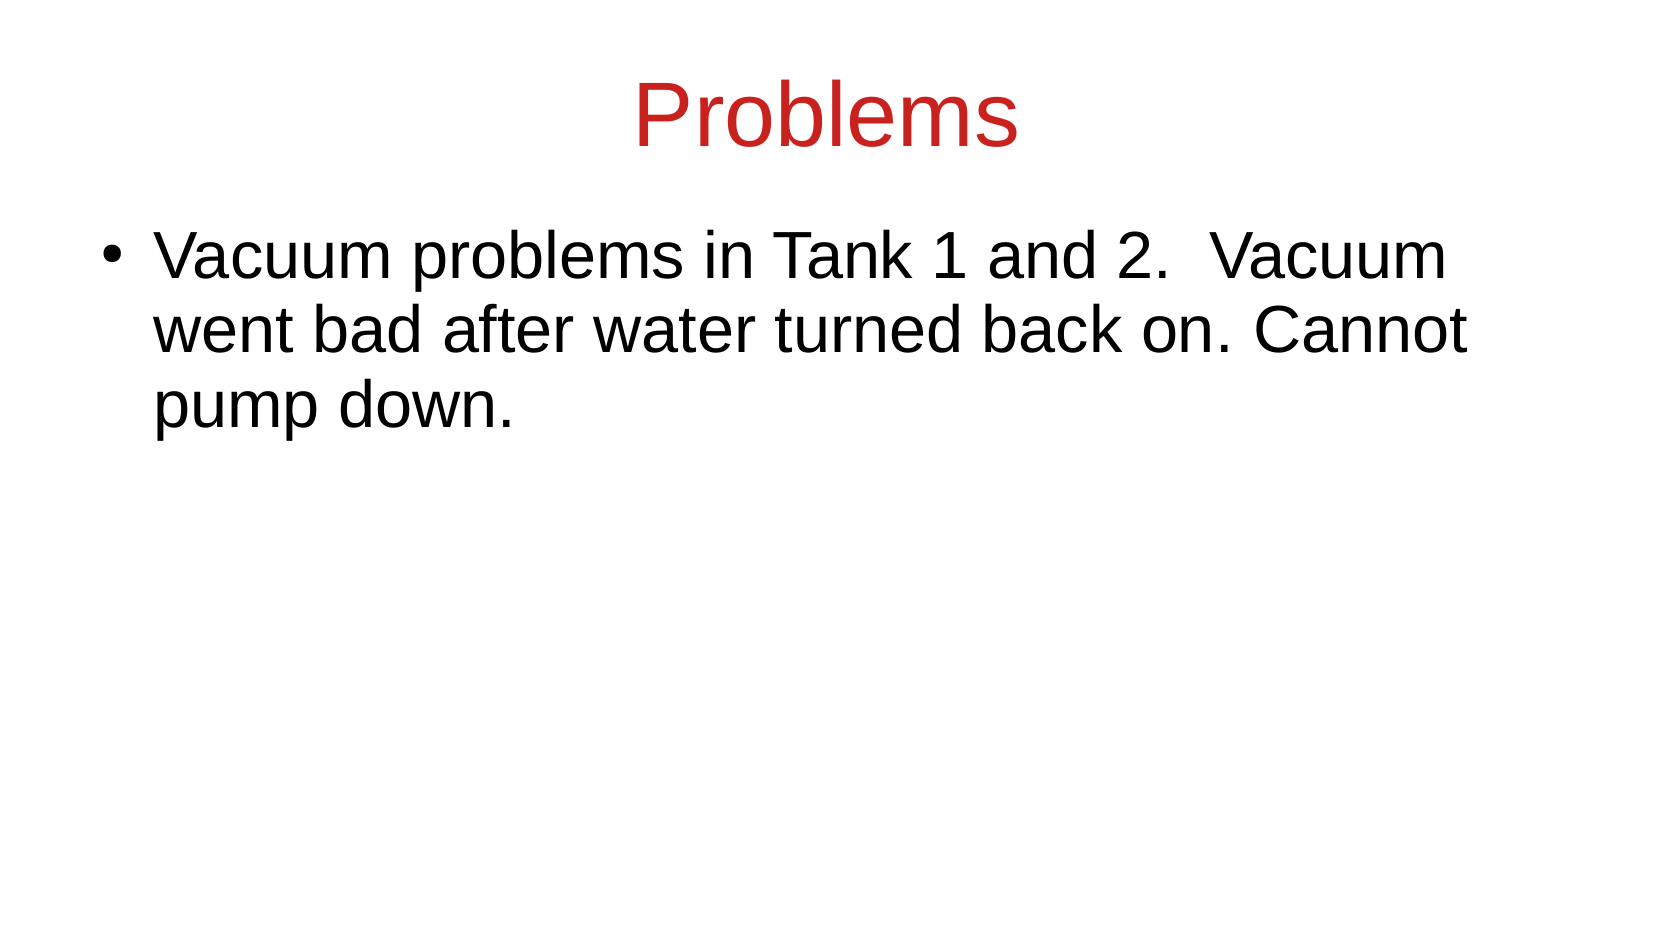

# Problems
Vacuum problems in Tank 1 and 2. Vacuum went bad after water turned back on. Cannot pump down.